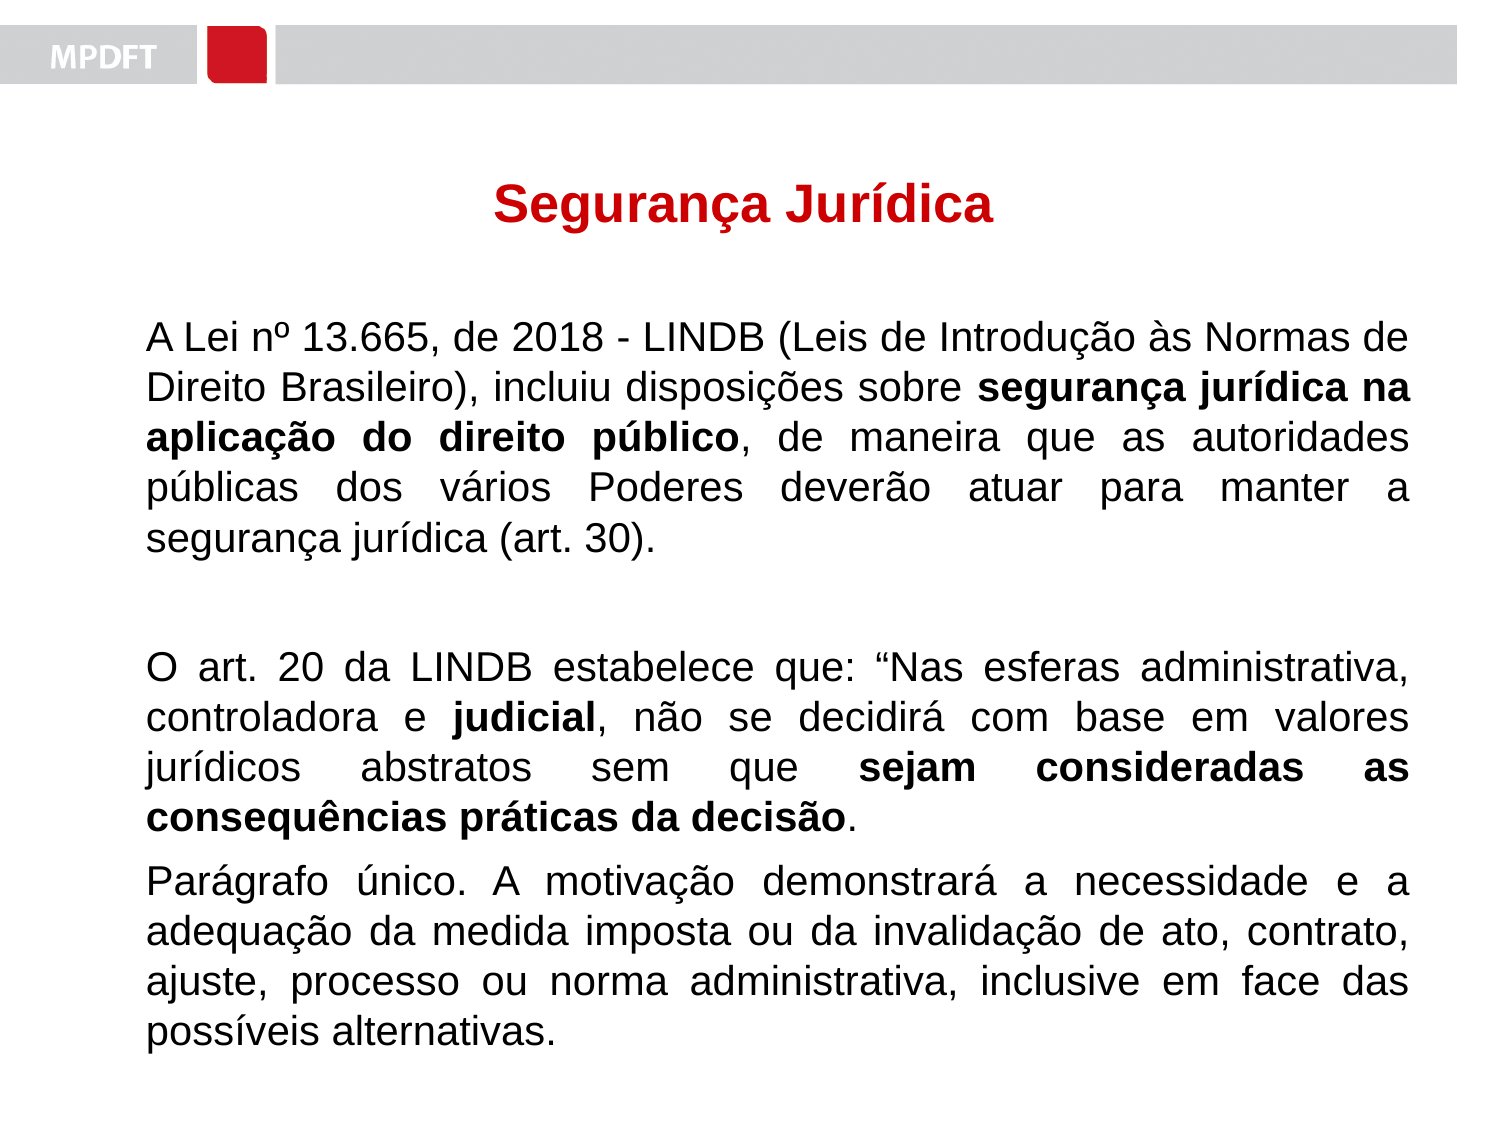

Segurança Jurídica
A Lei nº 13.665, de 2018 - LINDB (Leis de Introdução às Normas de Direito Brasileiro), incluiu disposições sobre segurança jurídica na aplicação do direito público, de maneira que as autoridades públicas dos vários Poderes deverão atuar para manter a segurança jurídica (art. 30).
O art. 20 da LINDB estabelece que: “Nas esferas administrativa, controladora e judicial, não se decidirá com base em valores jurídicos abstratos sem que sejam consideradas as consequências práticas da decisão.
Parágrafo único. A motivação demonstrará a necessidade e a adequação da medida imposta ou da invalidação de ato, contrato, ajuste, processo ou norma administrativa, inclusive em face das possíveis alternativas.